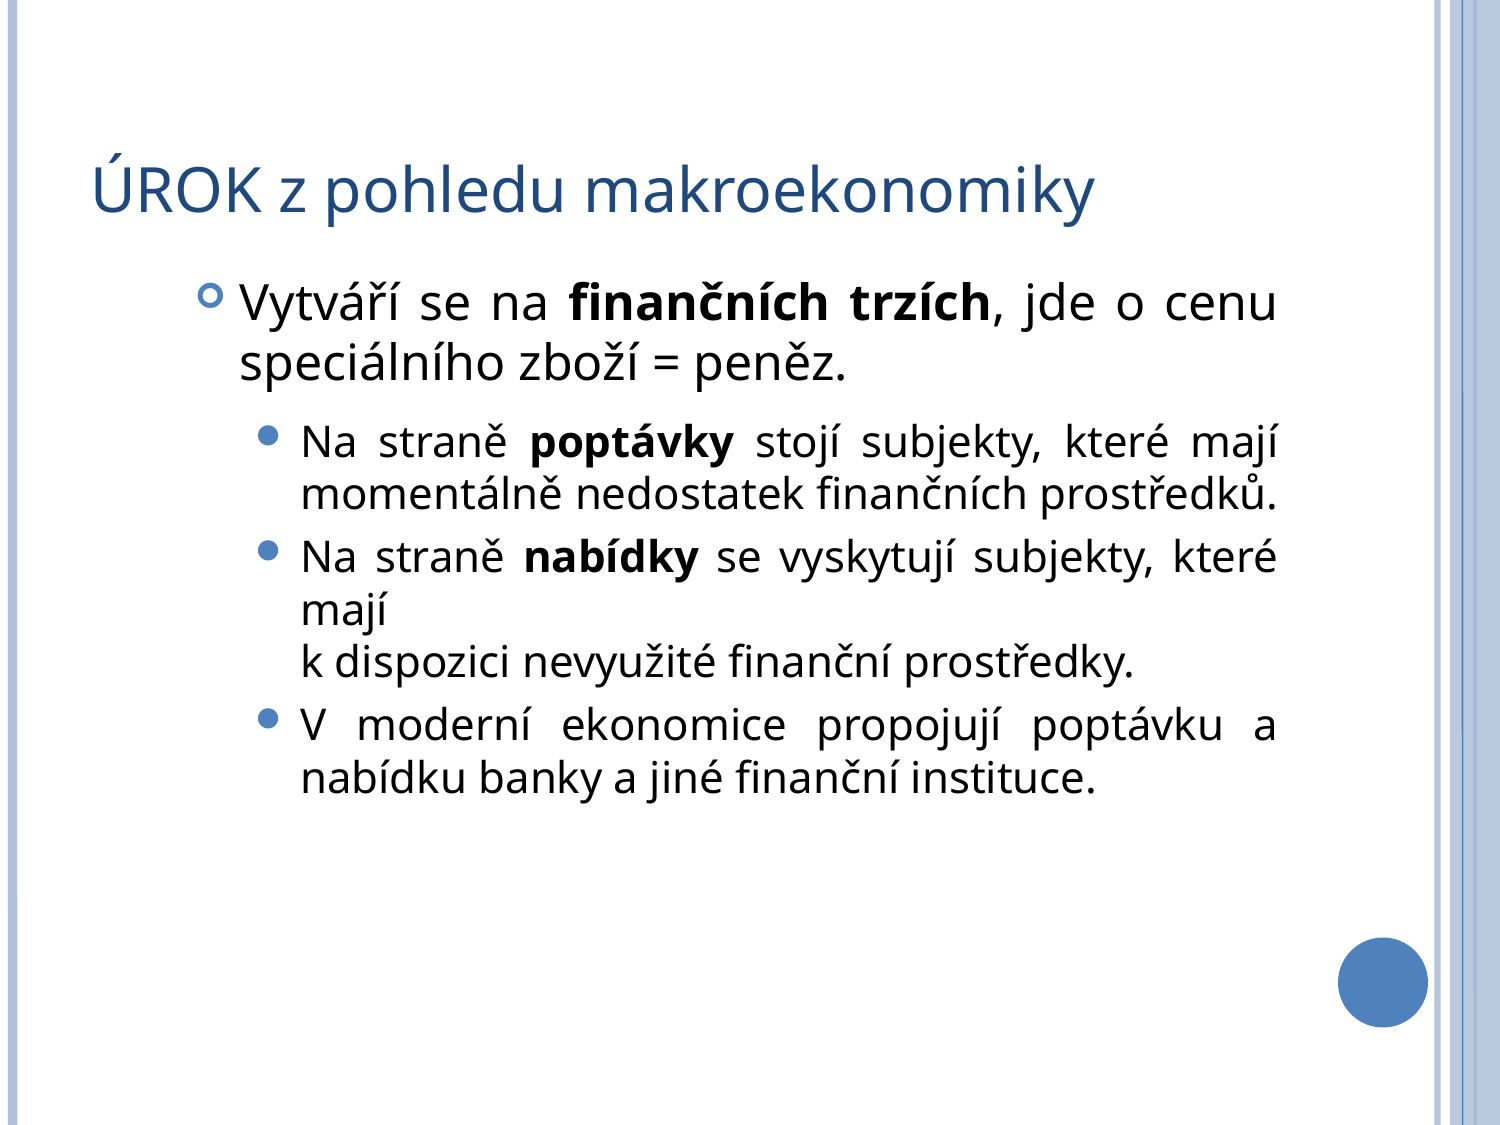

# ÚROK z pohledu makroekonomiky
Vytváří se na finančních trzích, jde o cenu speciálního zboží = peněz.
Na straně poptávky stojí subjekty, které mají momentálně nedostatek finančních prostředků.
Na straně nabídky se vyskytují subjekty, které mají
k dispozici nevyužité finanční prostředky.
V moderní ekonomice propojují poptávku a nabídku banky a jiné finanční instituce.